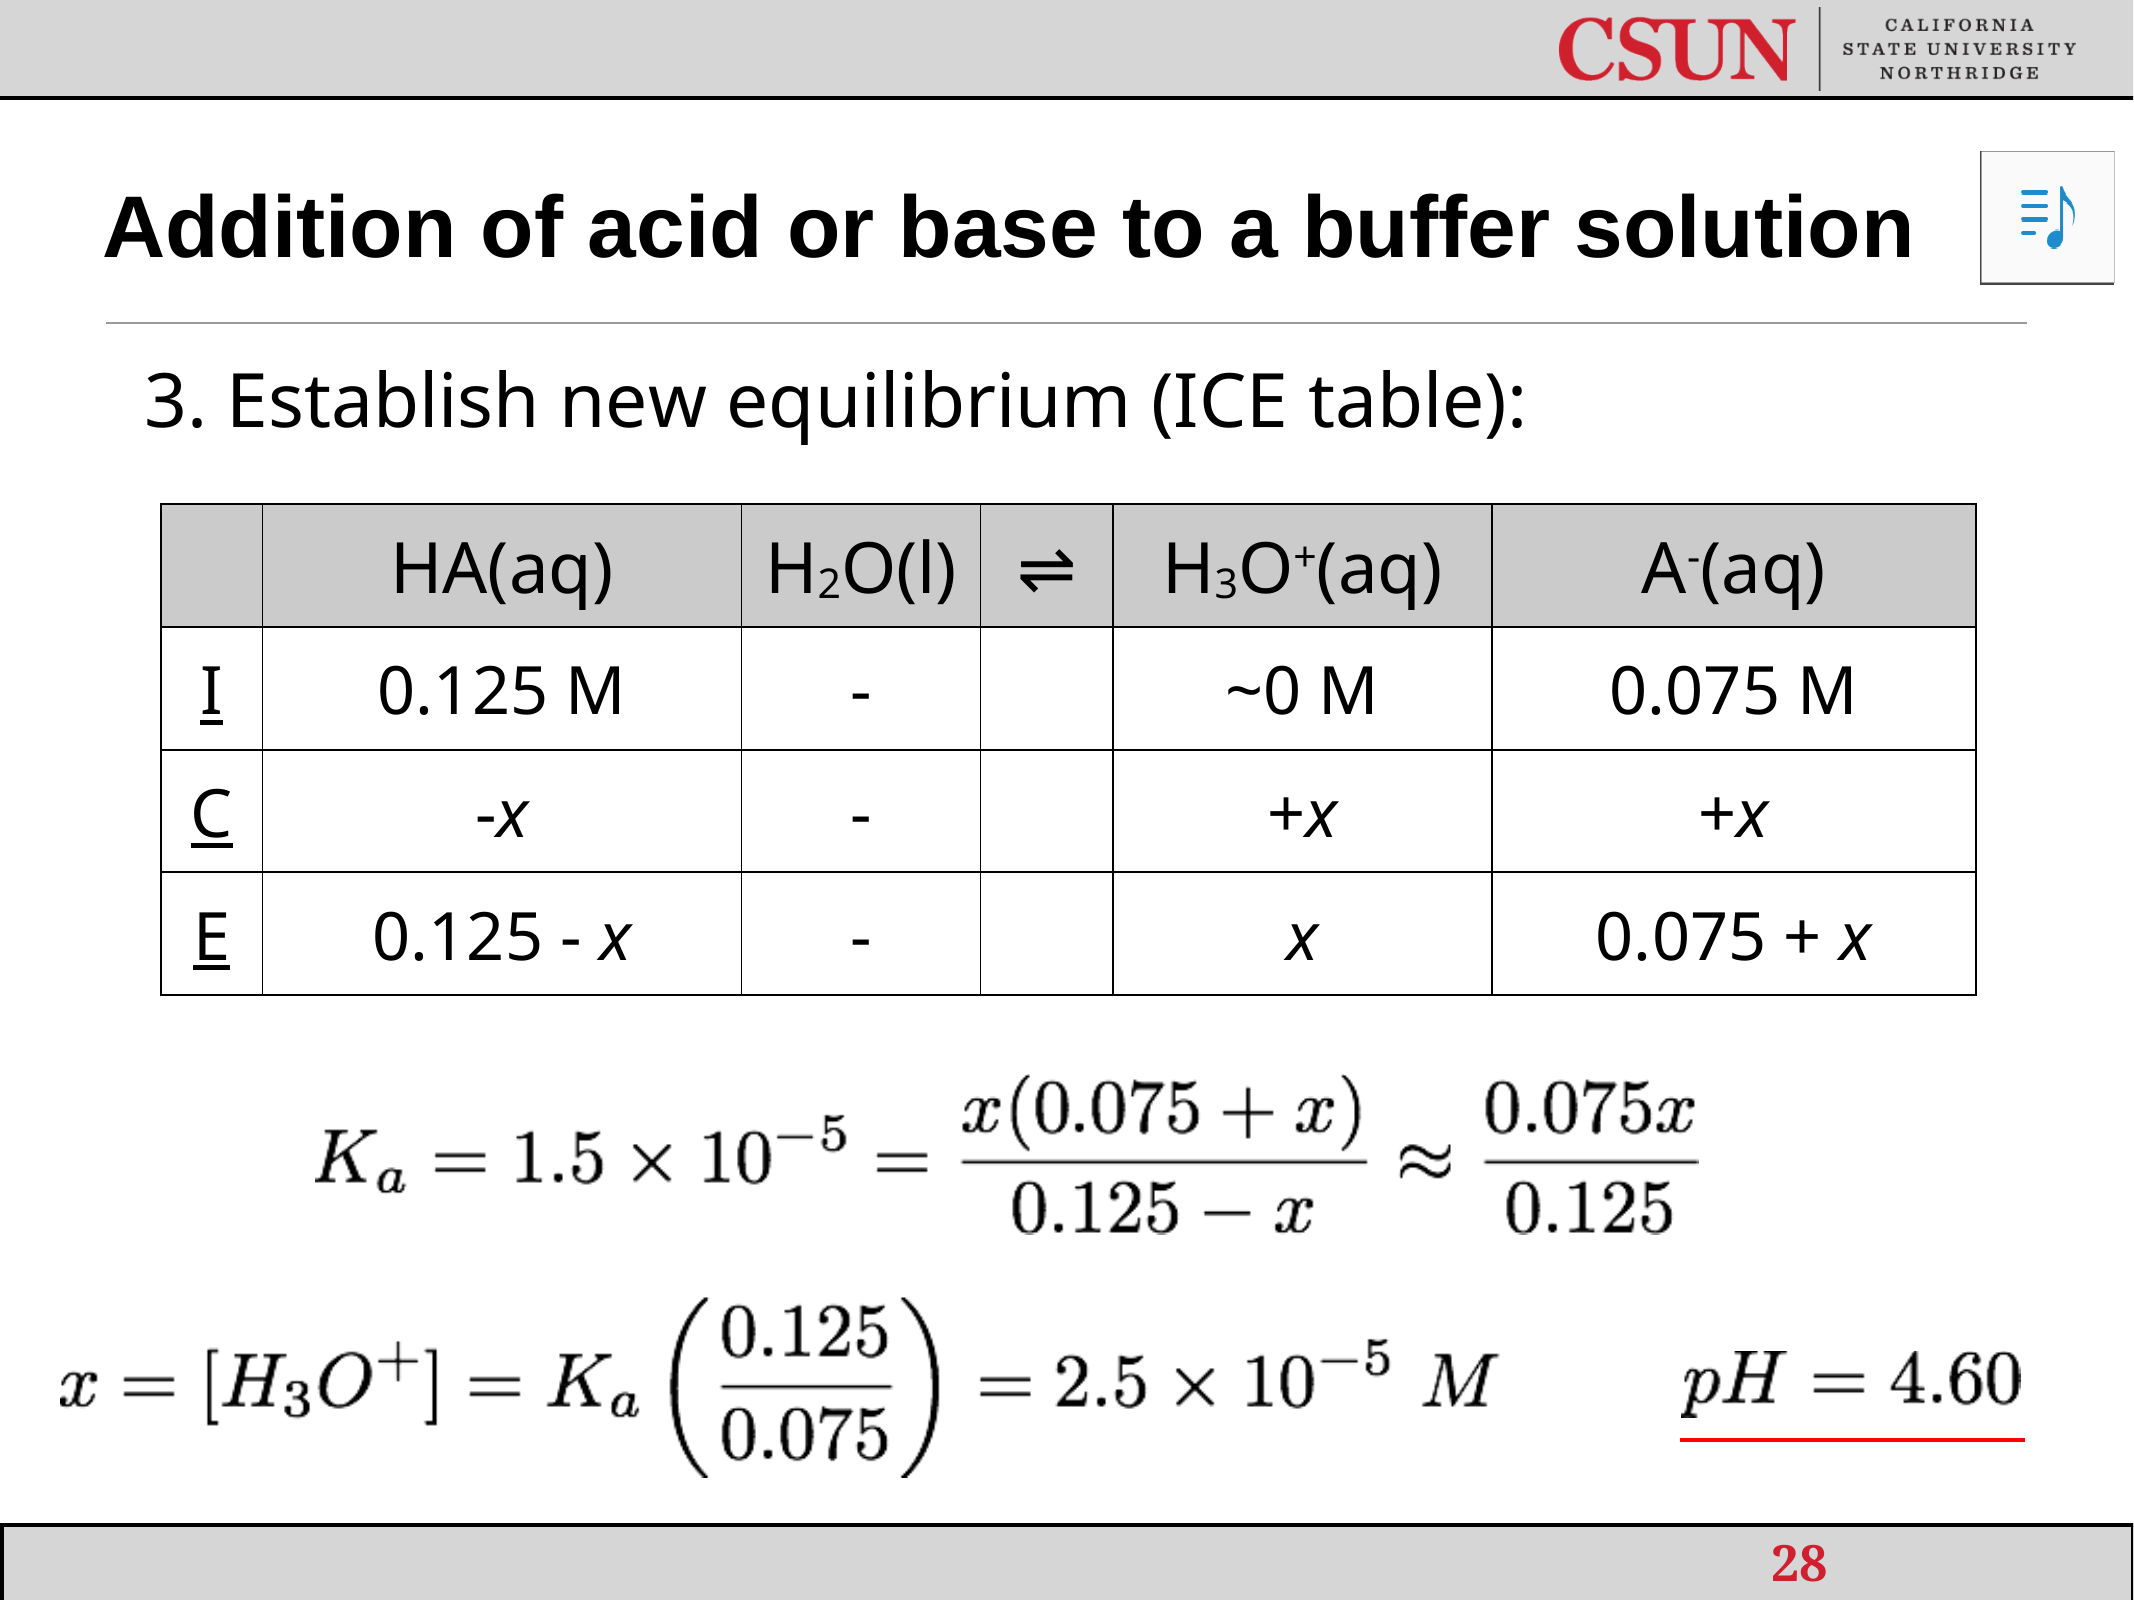

# Addition of acid or base to a buffer solution
3. Establish new equilibrium (ICE table):
| | HA(aq) | H2O(l) | ⇌ | H3O+(aq) | A-(aq) |
| --- | --- | --- | --- | --- | --- |
| I | 0.125 M | - | | ~0 M | 0.075 M |
| C | -x | - | | +x | +x |
| E | 0.125 - x | - | | x | 0.075 + x |
28